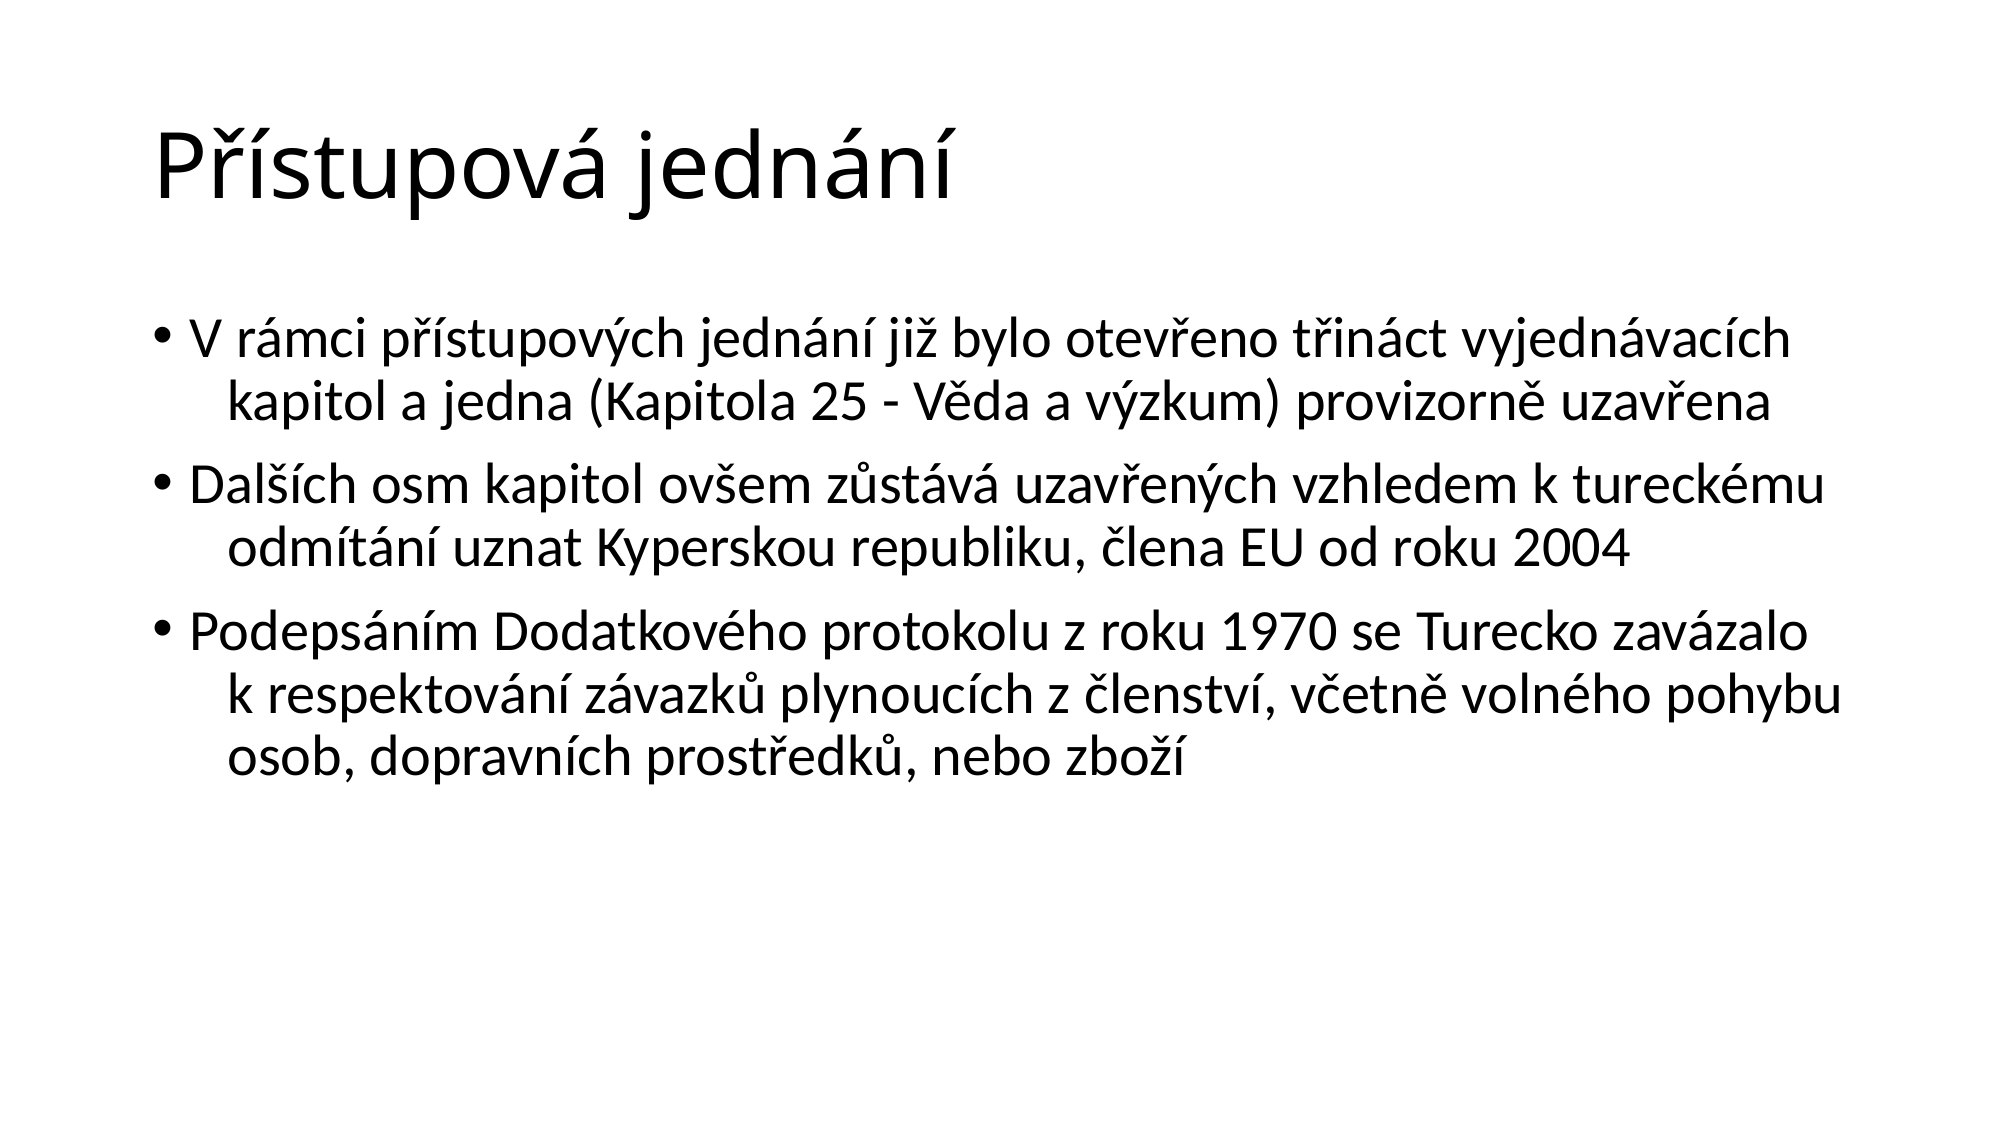

# Přístupová jednání
V rámci přístupových jednání již bylo otevřeno třináct vyjednávacích kapitol a jedna (Kapitola 25 - Věda a výzkum) provizorně uzavřena
Dalších osm kapitol ovšem zůstává uzavřených vzhledem k tureckému odmítání uznat Kyperskou republiku, člena EU od roku 2004
Podepsáním Dodatkového protokolu z roku 1970 se Turecko zavázalo k respektování závazků plynoucích z členství, včetně volného pohybu osob, dopravních prostředků, nebo zboží